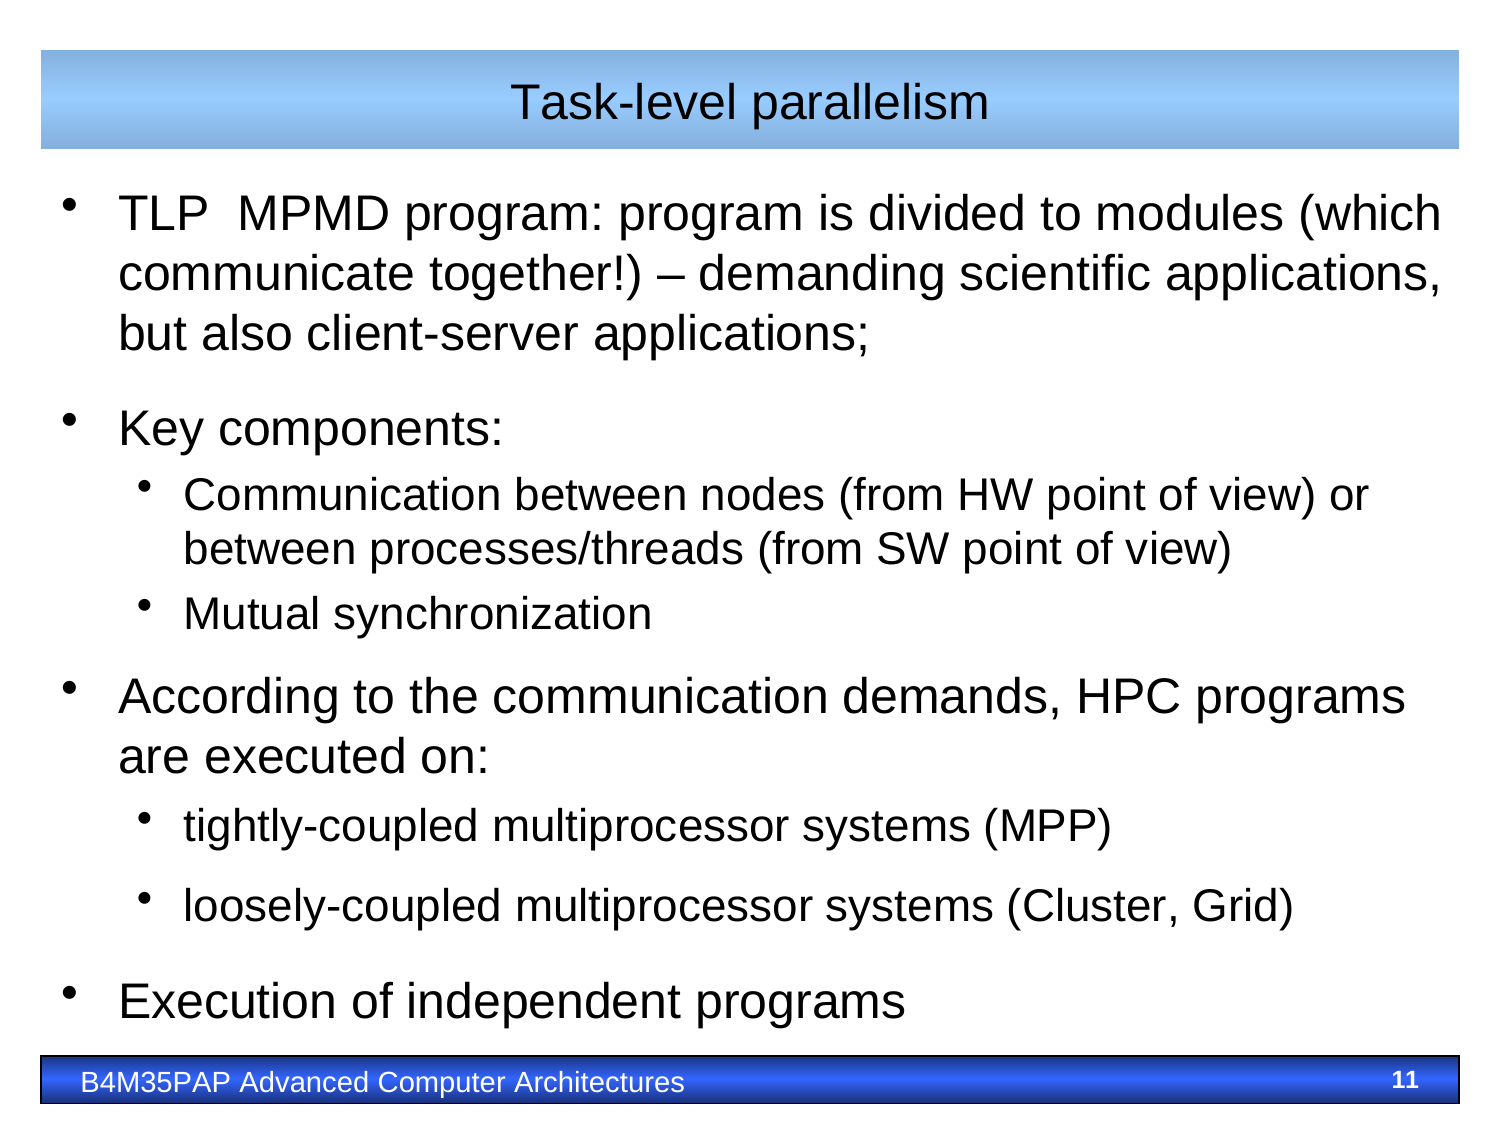

# Task-level parallelism
TLP MPMD program: program is divided to modules (which communicate together!) – demanding scientific applications, but also client-server applications;
Key components:
Communication between nodes (from HW point of view) or between processes/threads (from SW point of view)
Mutual synchronization
According to the communication demands, HPC programs are executed on:
tightly-coupled multiprocessor systems (MPP)
loosely-coupled multiprocessor systems (Cluster, Grid)
Execution of independent programs